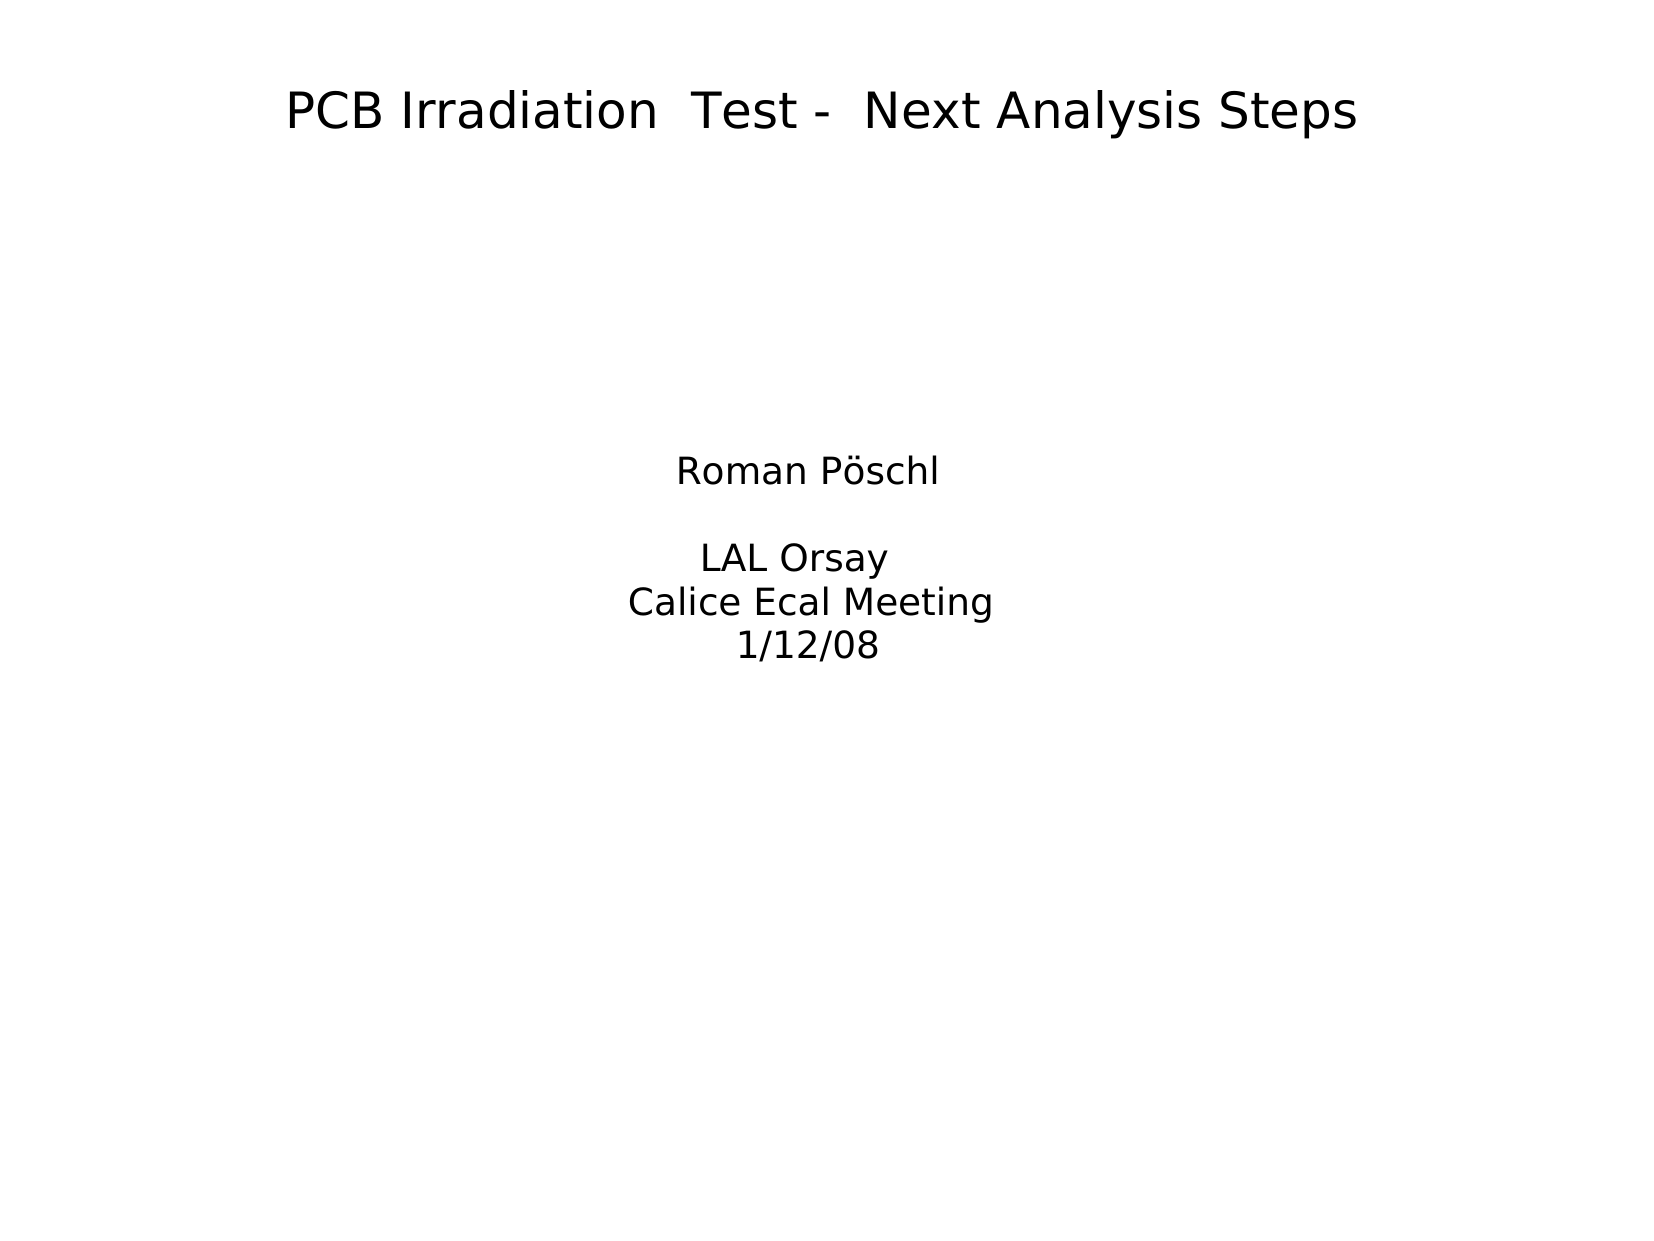

PCB Irradiation Test - Next Analysis Steps
 Roman Pöschl
 LAL Orsay
 Calice Ecal Meeting
 1/12/08